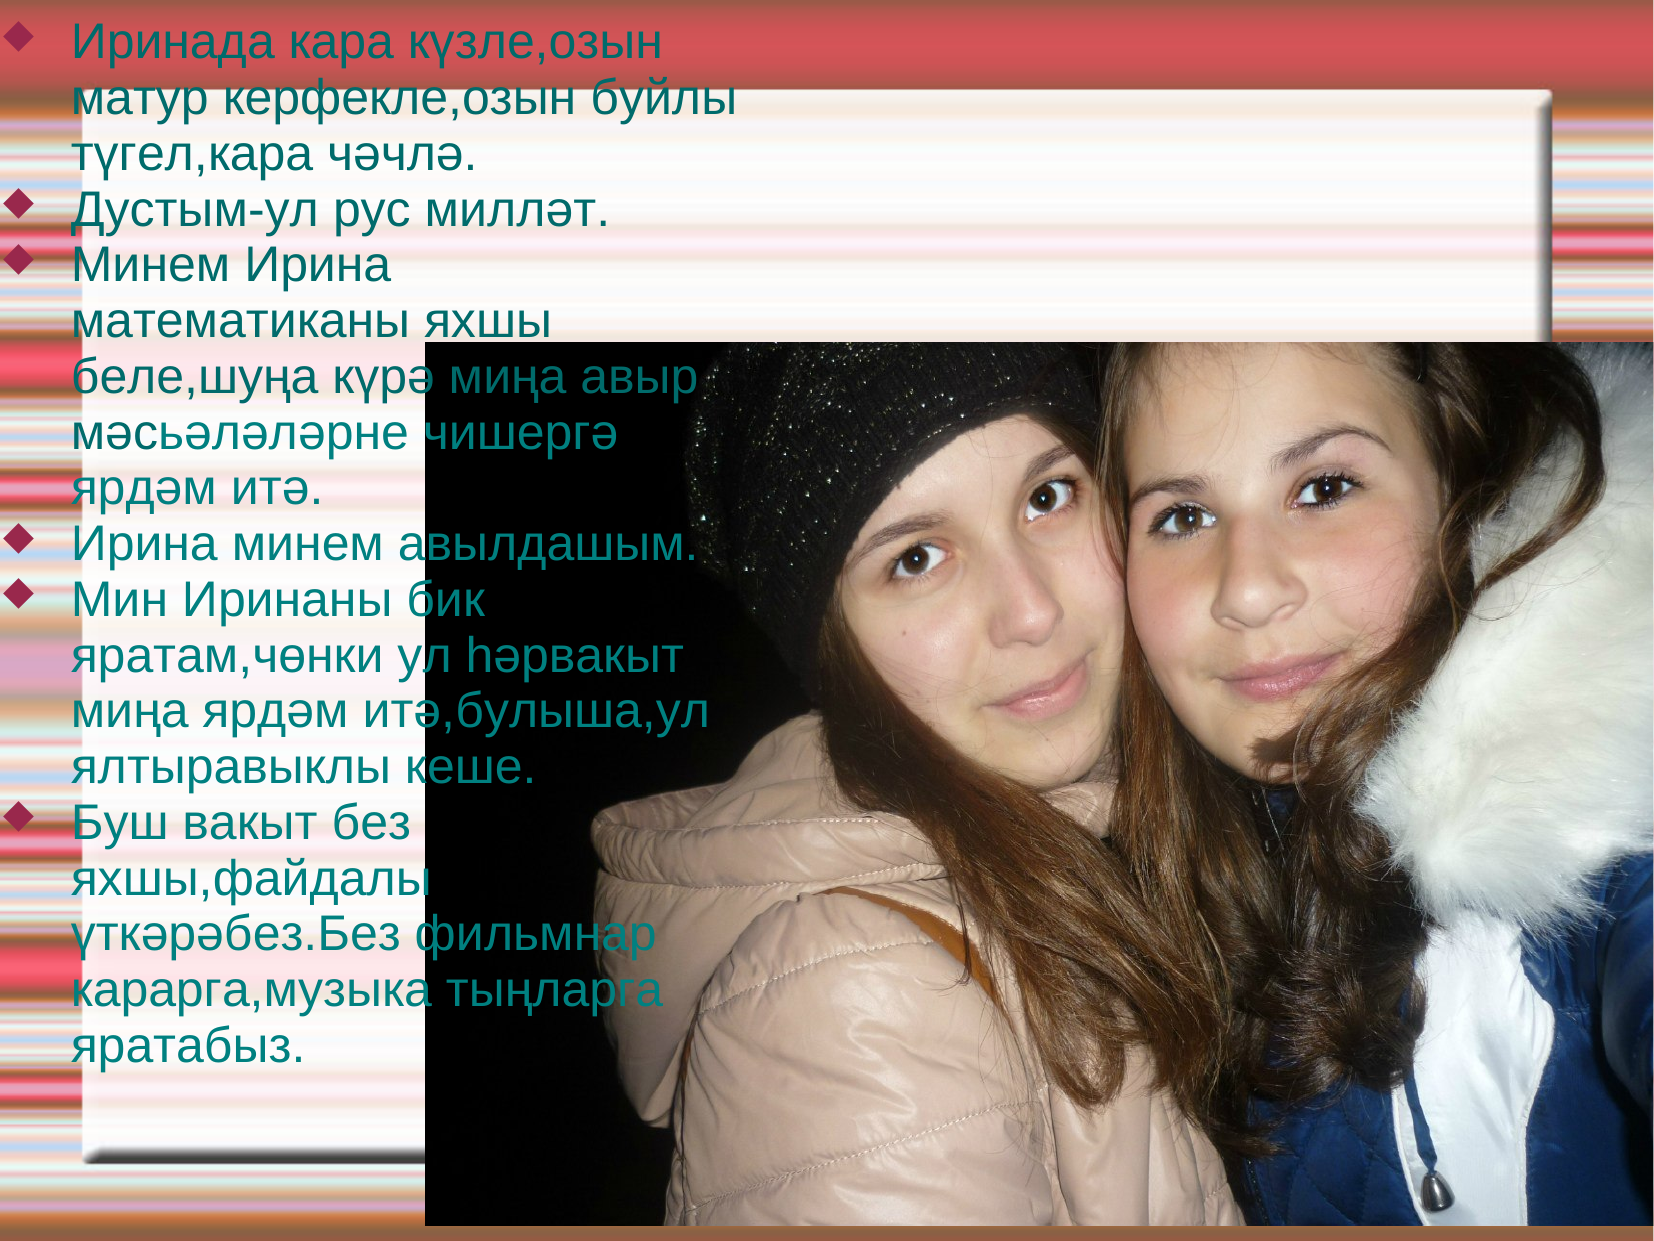

# Иринада кара күзле,озын матур керфекле,озын буйлы түгел,кара чәчлә.
Дустым-ул рус милләт.
Минем Ирина математиканы яхшы беле,шуңа күрә миңа авыр мәсьәләләрне чишергә ярдәм итә.
Ирина минем авылдашым.
Мин Иринаны бик яратам,чөнки ул һәрвакыт миңа ярдәм итә,булыша,ул ялтыравыклы кеше.
Буш вакыт без яхшы,файдалы үткәрәбез.Без фильмнар карарга,музыка тыңларга яратабыз.